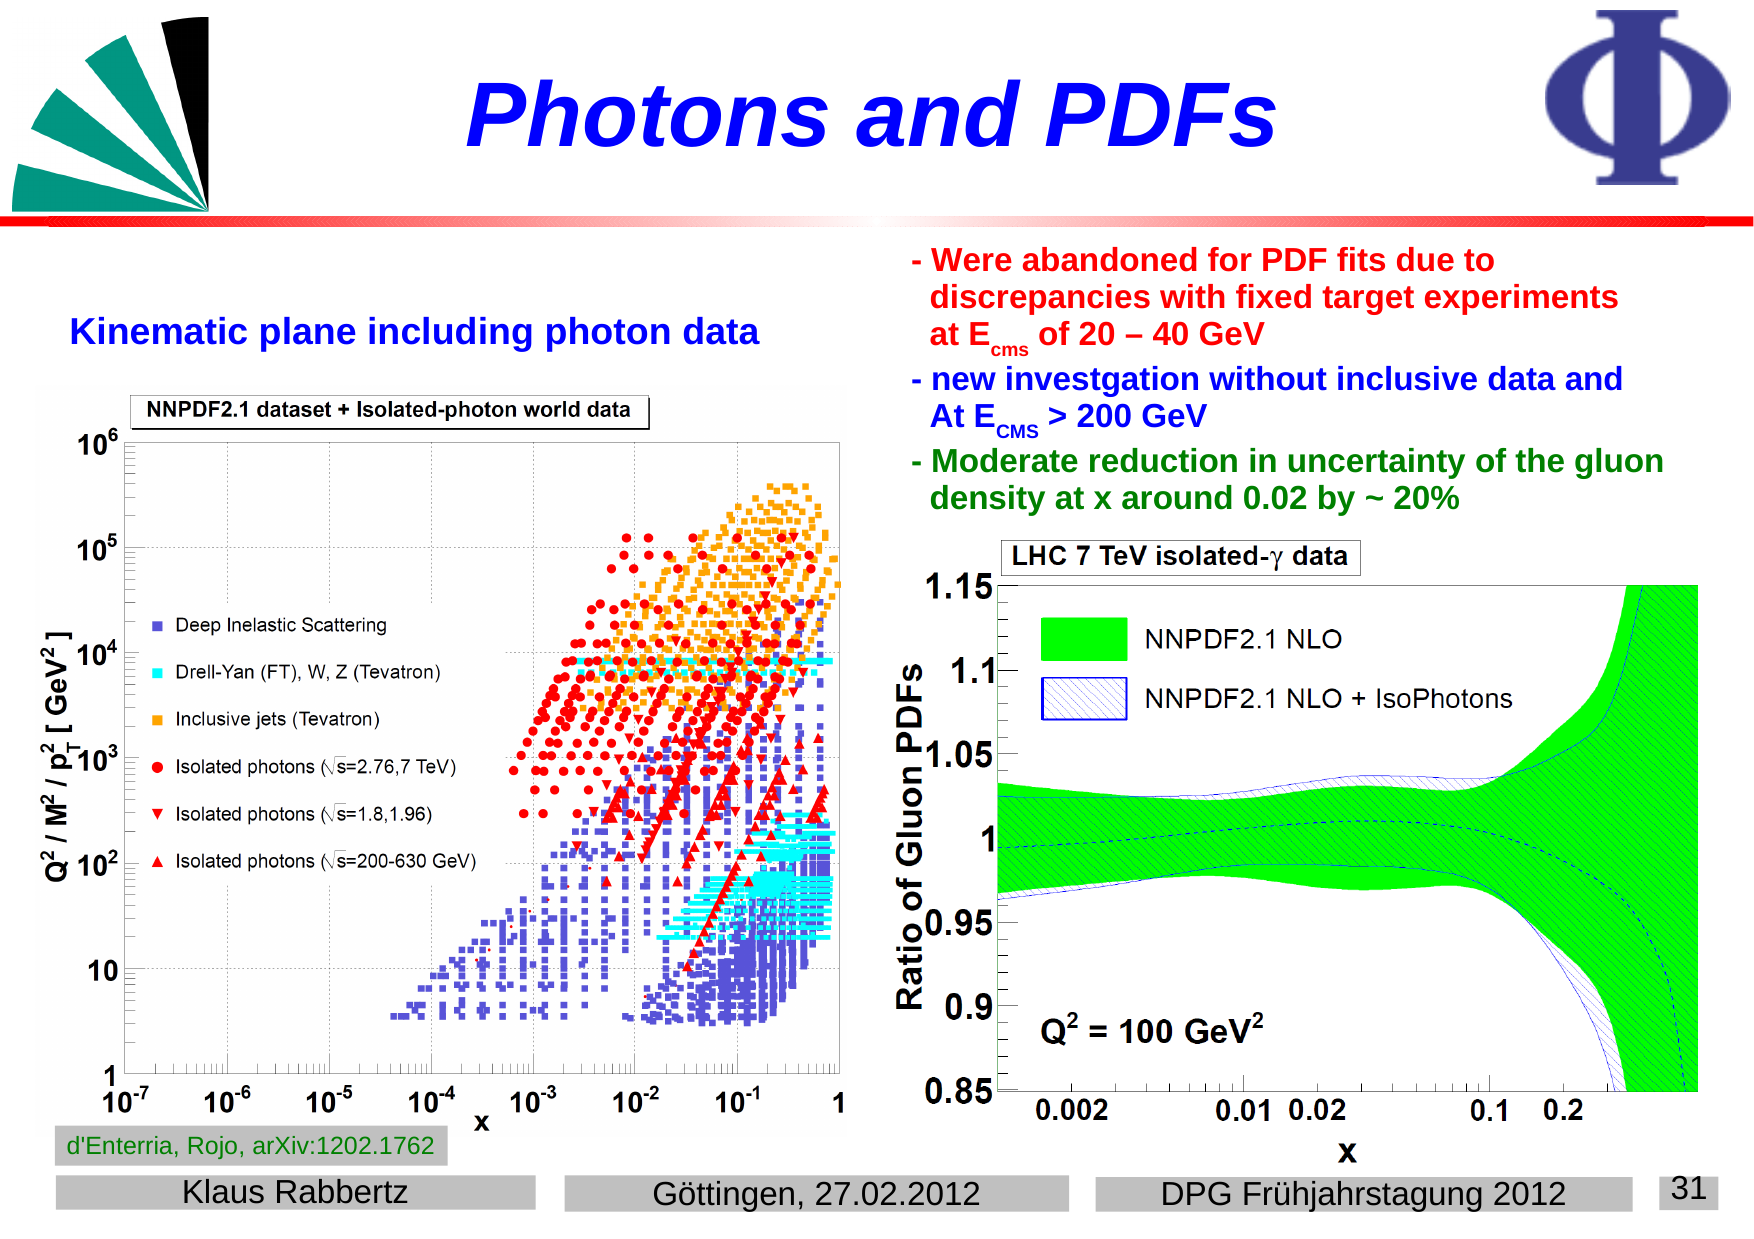

# Photons and PDFs
- Were abandoned for PDF fits due to
 discrepancies with fixed target experiments
 at Ecms of 20 – 40 GeV
- new investgation without inclusive data and
 At ECMS > 200 GeV
- Moderate reduction in uncertainty of the gluon
 density at x around 0.02 by ~ 20%
Kinematic plane including photon data
d'Enterria, Rojo, arXiv:1202.1762